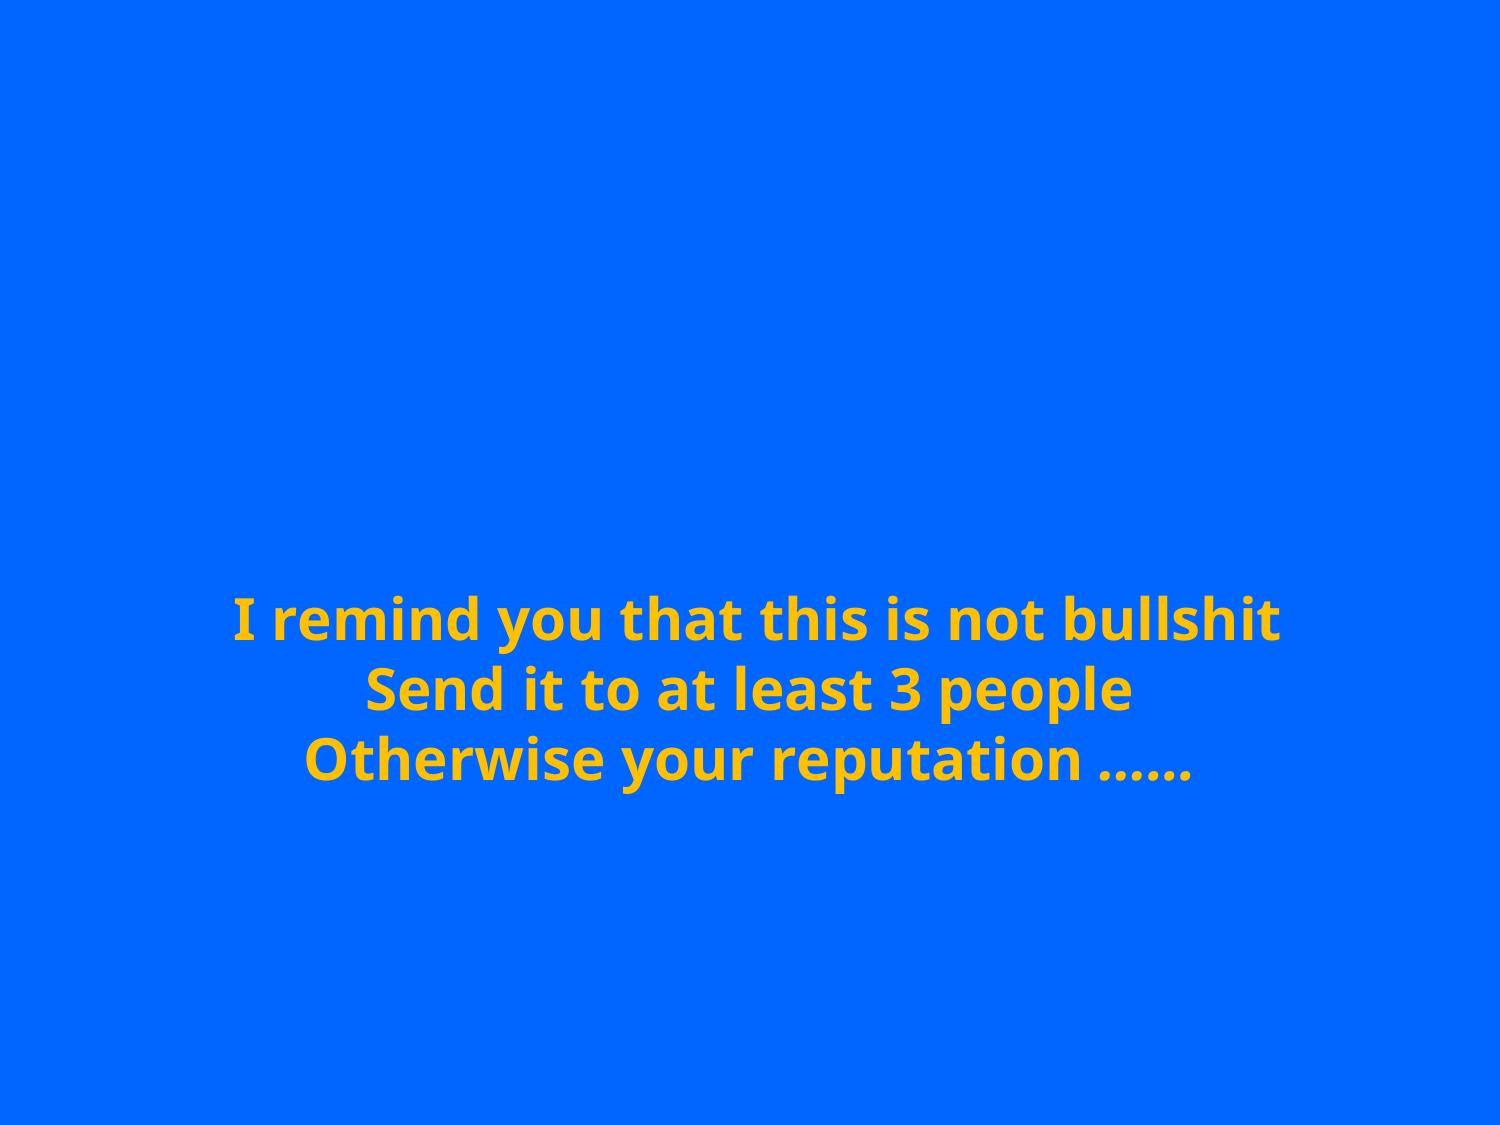

I remind you that this is not bullshit
Send it to at least 3 people
Otherwise your reputation ……